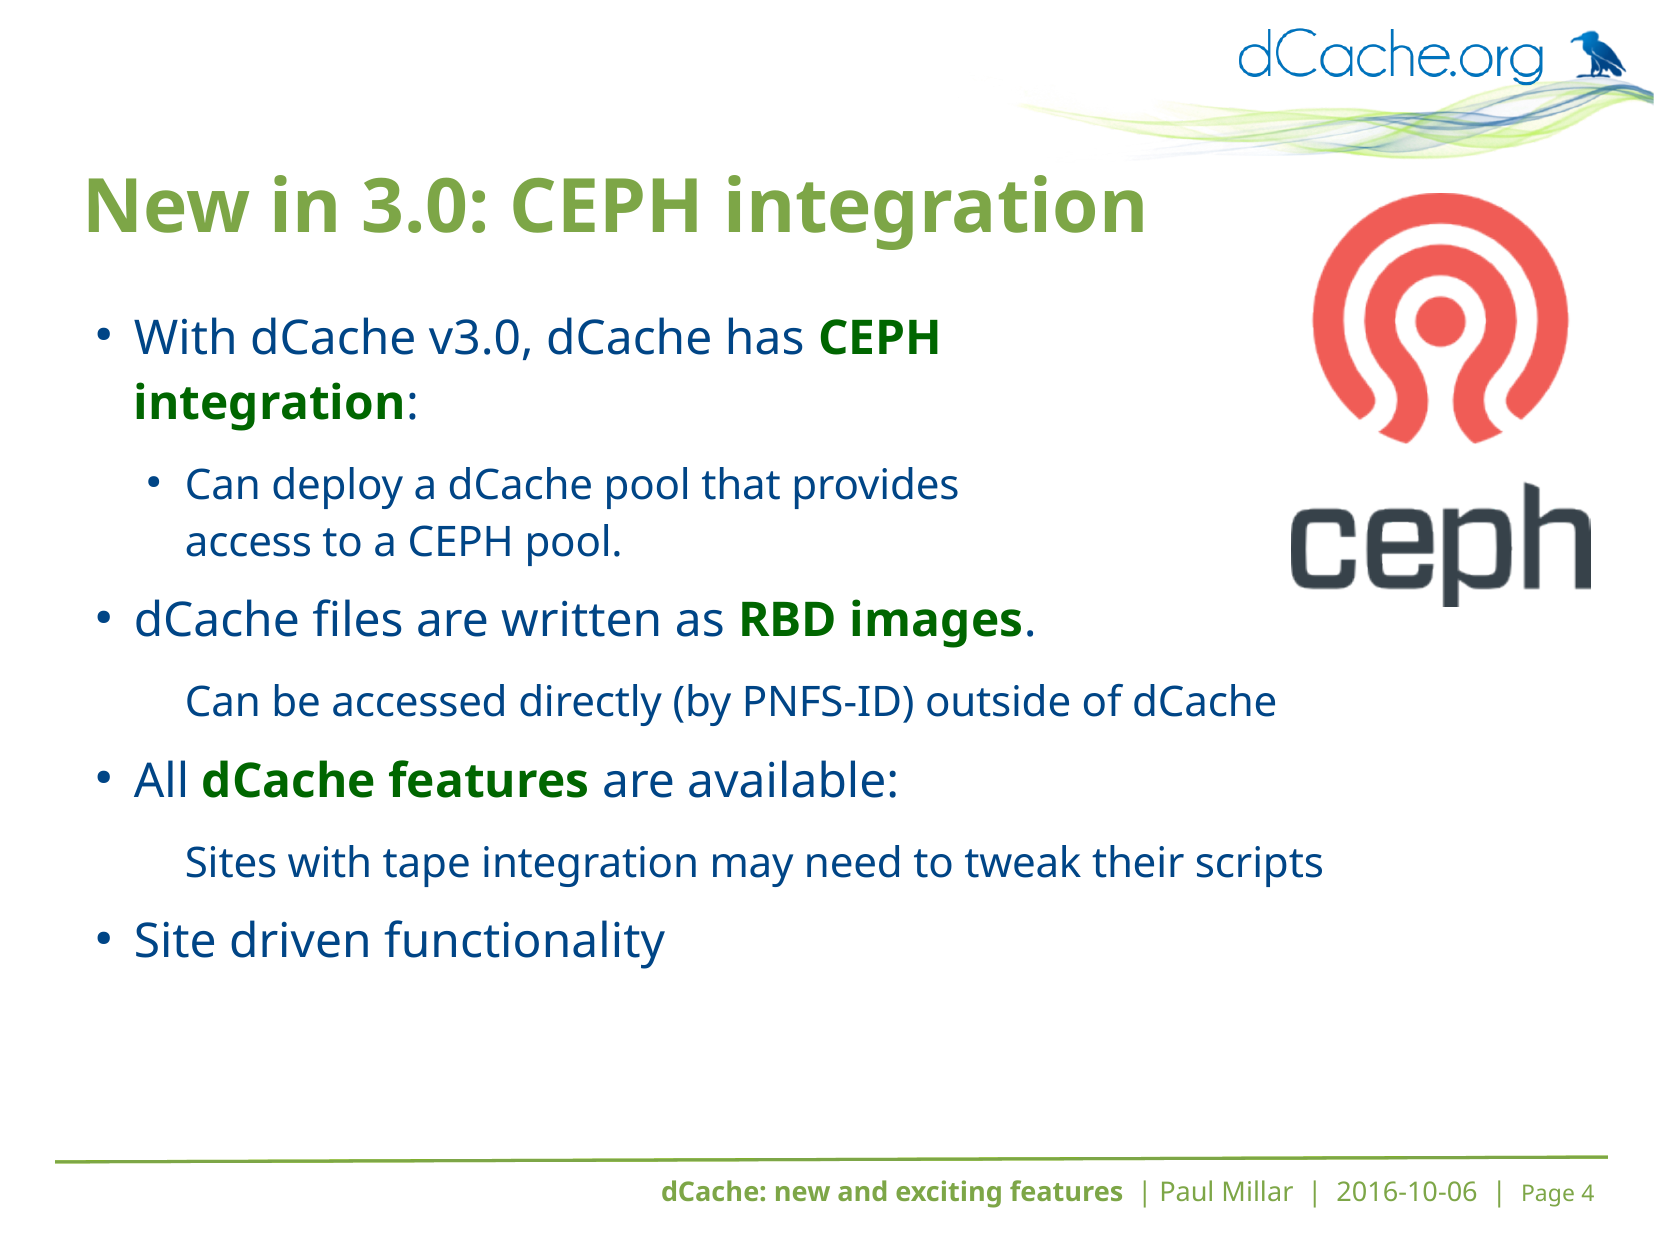

# New in 3.0: CEPH integration
With dCache v3.0, dCache has CEPH
integration:
Can deploy a dCache pool that provides
access to a CEPH pool.
dCache files are written as RBD images.
Can be accessed directly (by PNFS-ID) outside of dCache
All dCache features are available:
Sites with tape integration may need to tweak their scripts
Site driven functionality
4